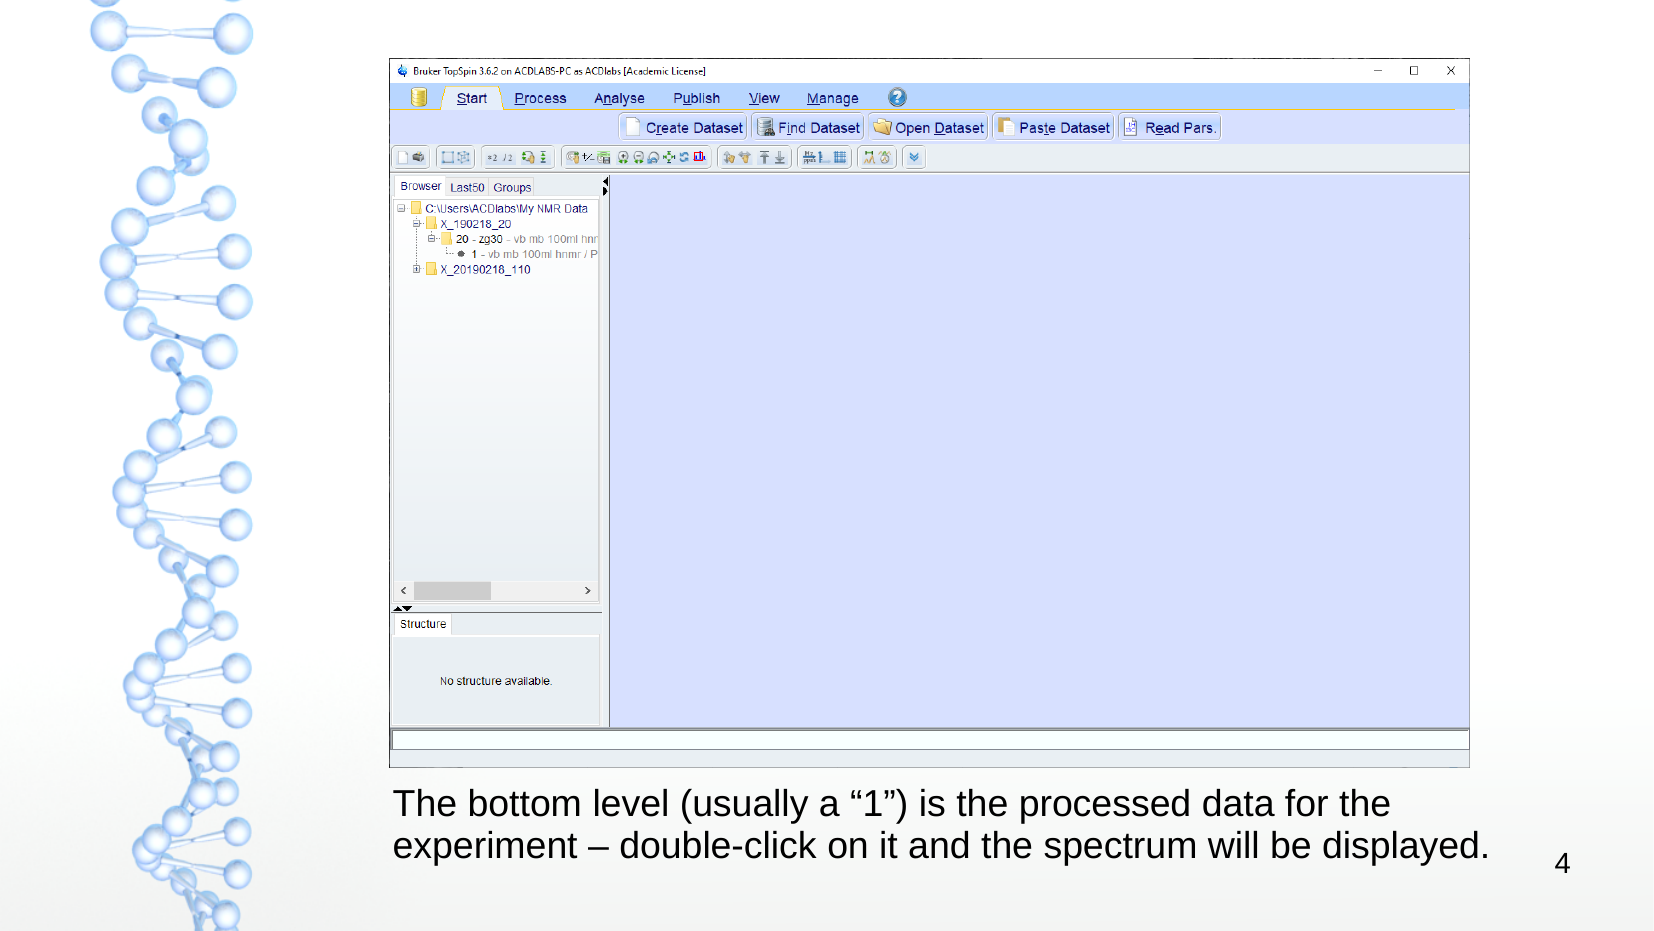

The bottom level (usually a “1”) is the processed data for the
experiment – double-click on it and the spectrum will be displayed.
4